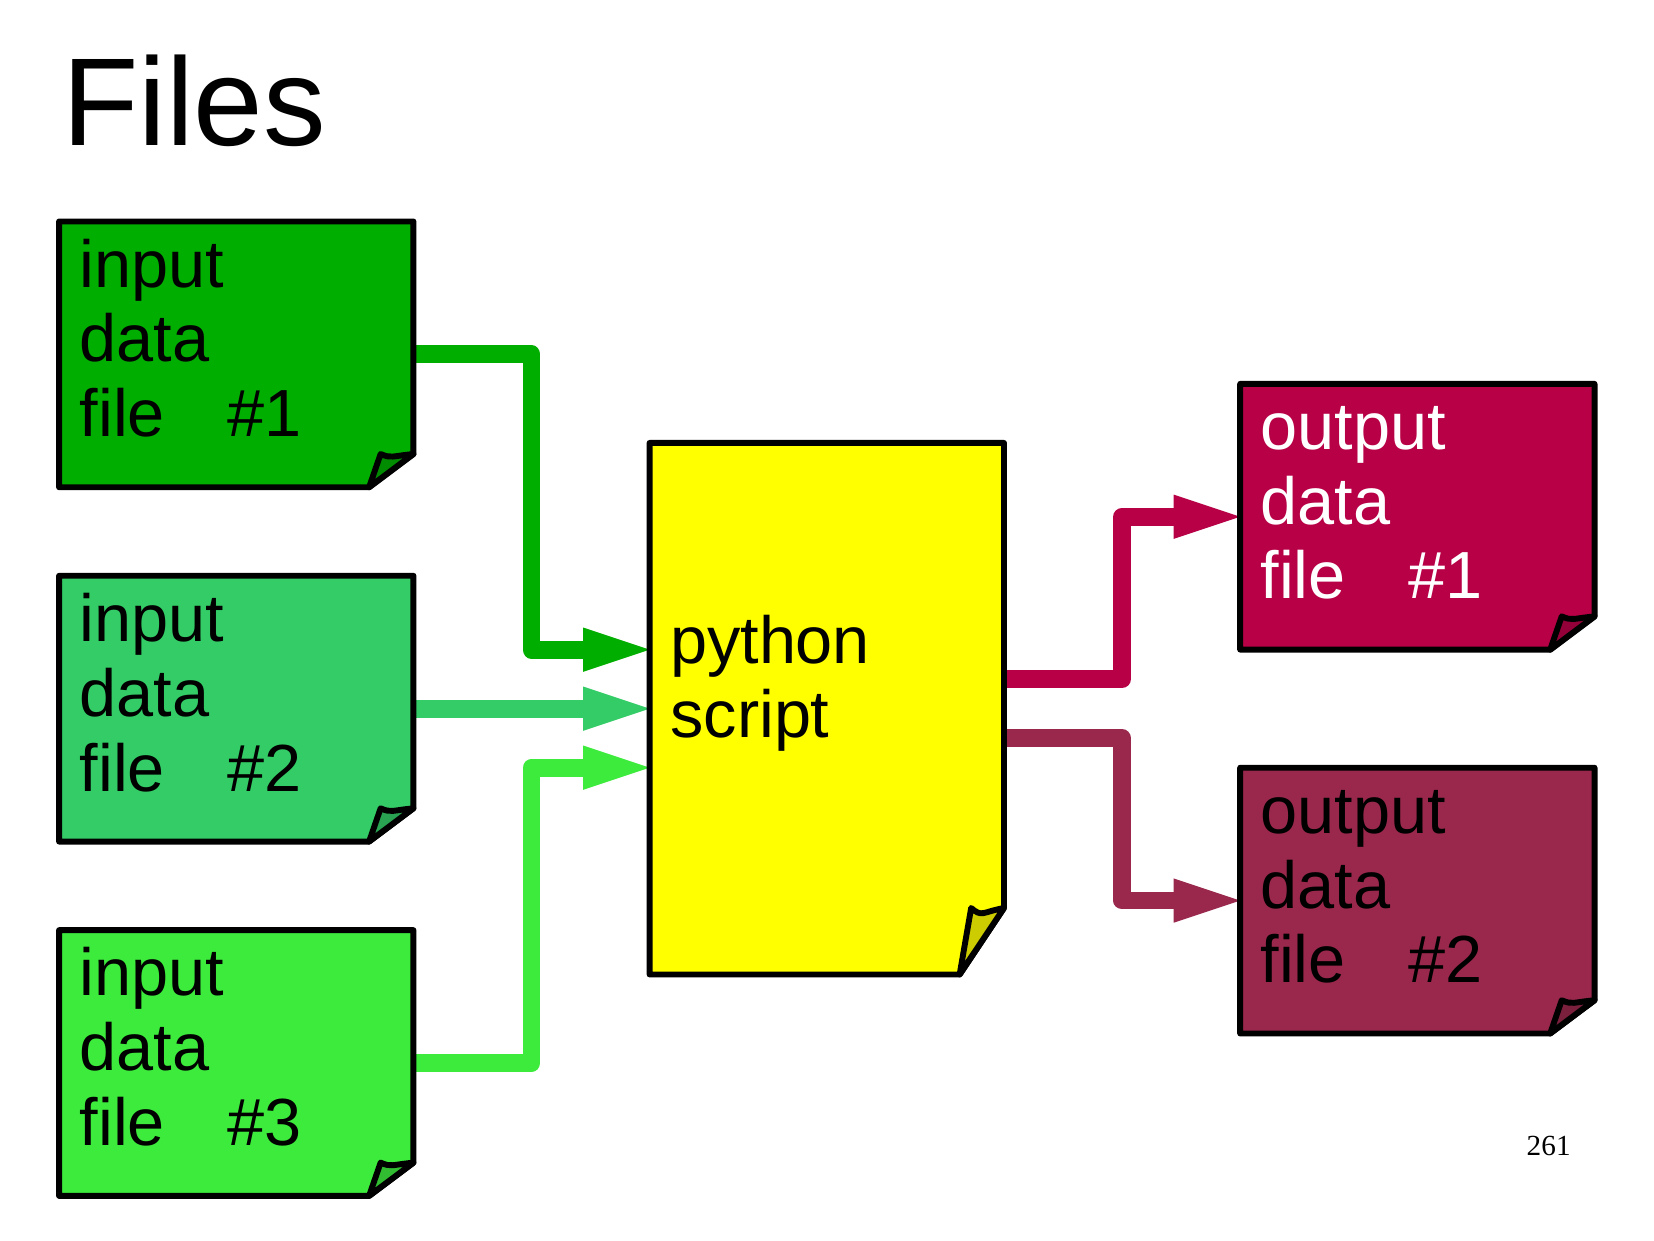

Files
input
data
file	#1
output
data
file	#1
python
script
input
data
file	#2
output
data
file	#2
input
data
file	#3
261